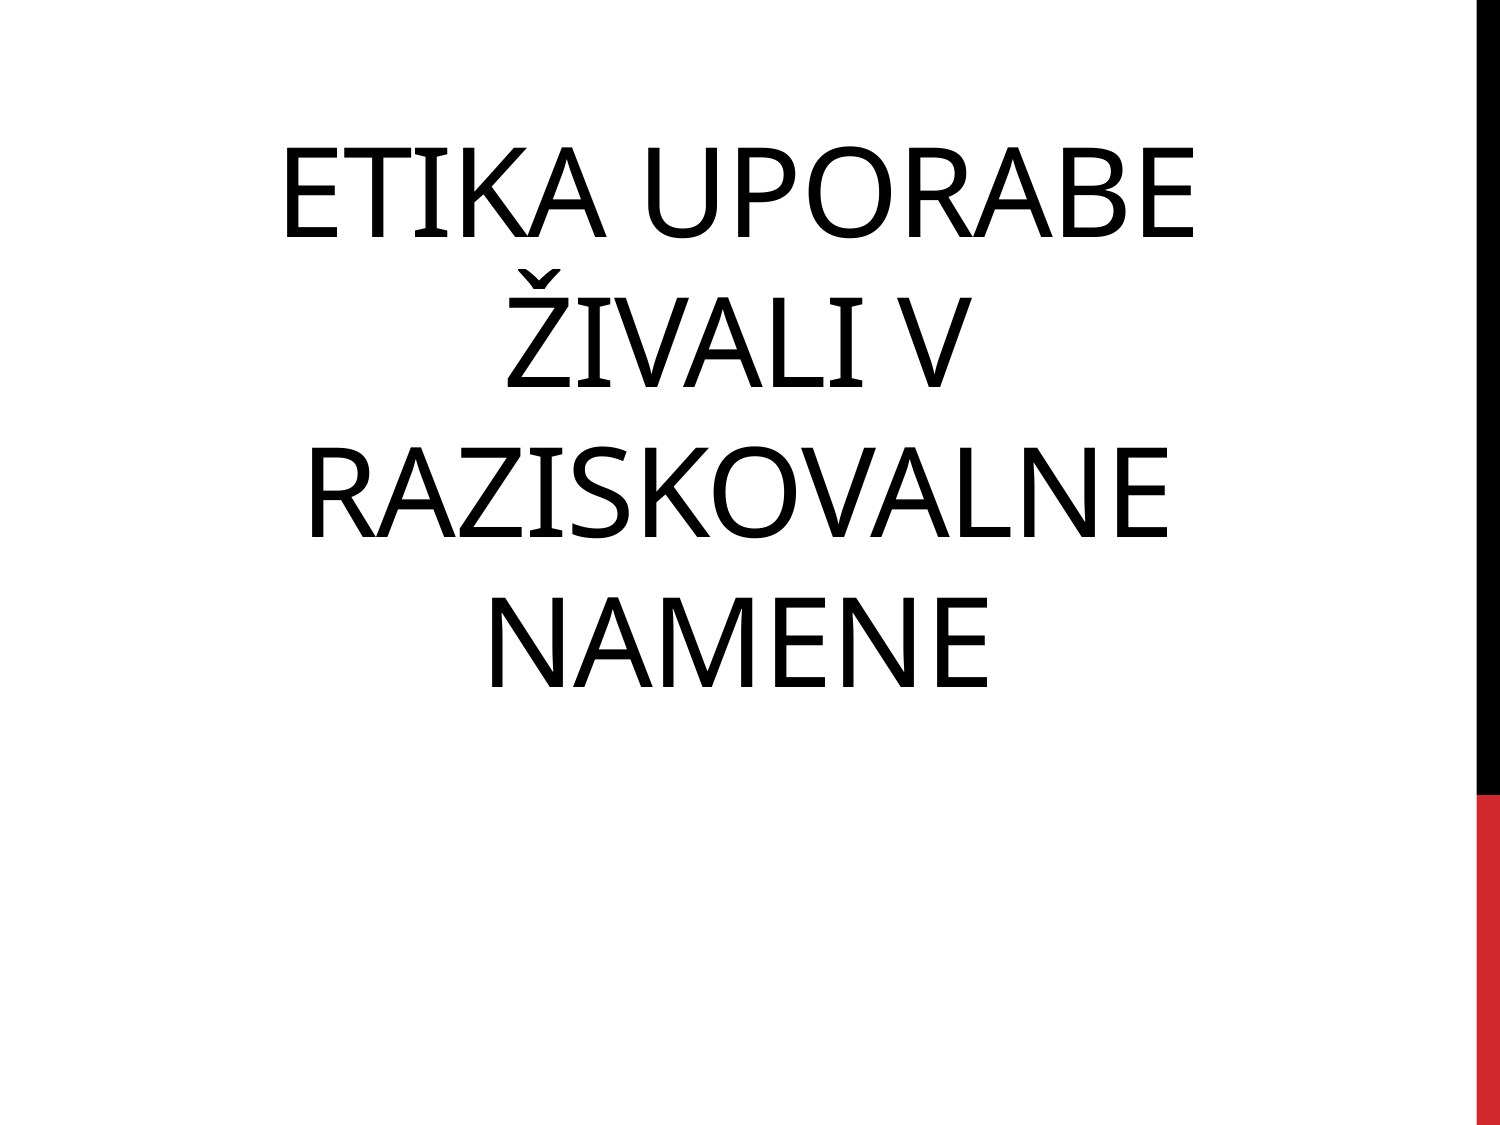

# Etika uporabe živali v raziskovalne namene